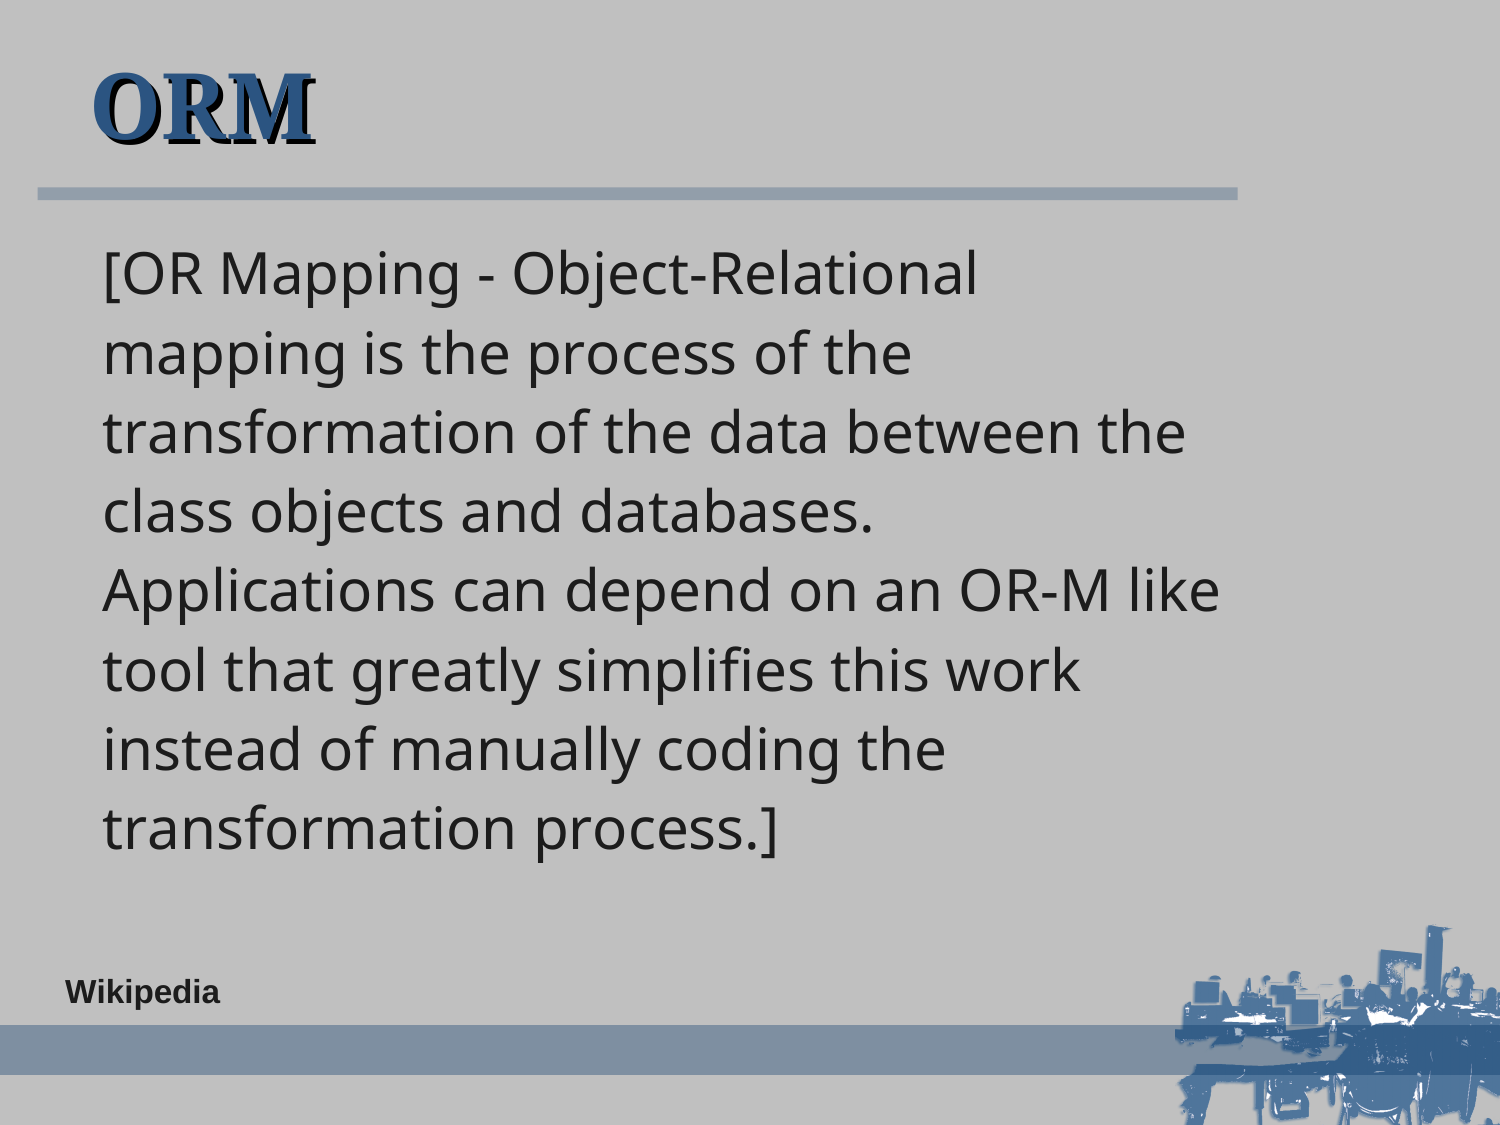

# ORM
[OR Mapping - Object-Relational mapping is the process of the transformation of the data between the class objects and databases. Applications can depend on an OR-M like tool that greatly simplifies this work instead of manually coding the transformation process.]
Wikipedia